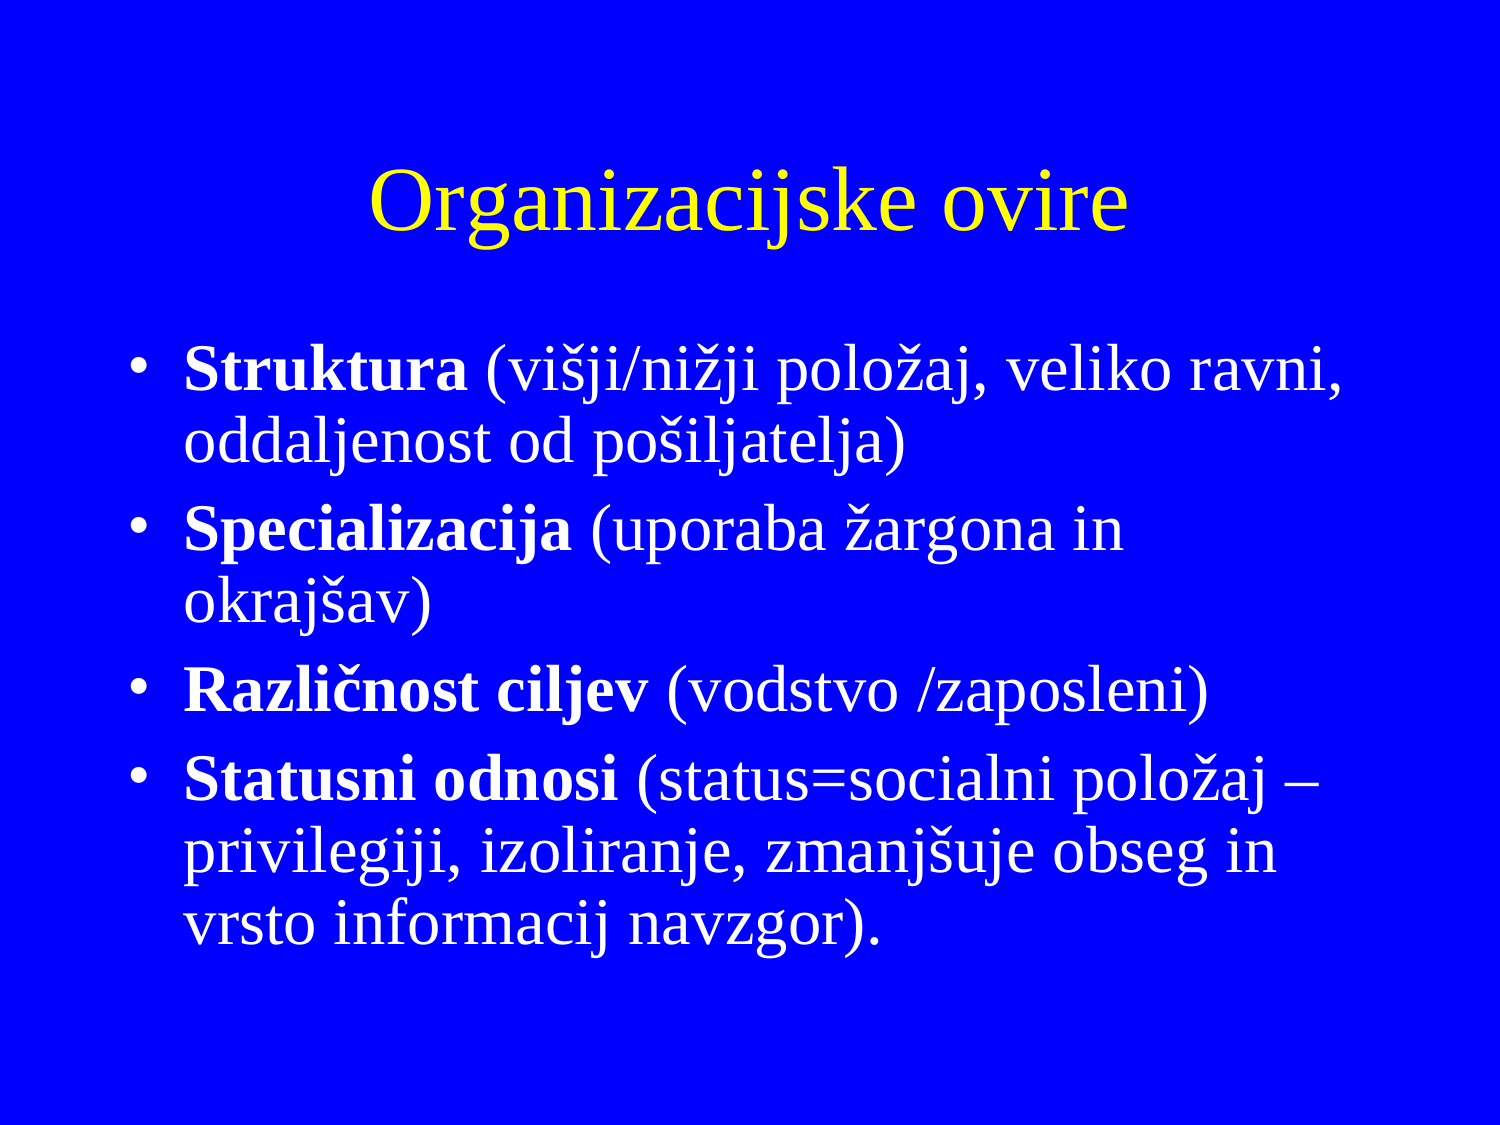

# Organizacijske ovire
Struktura (višji/nižji položaj, veliko ravni, oddaljenost od pošiljatelja)
Specializacija (uporaba žargona in okrajšav)
Različnost ciljev (vodstvo /zaposleni)
Statusni odnosi (status=socialni položaj – privilegiji, izoliranje, zmanjšuje obseg in vrsto informacij navzgor).